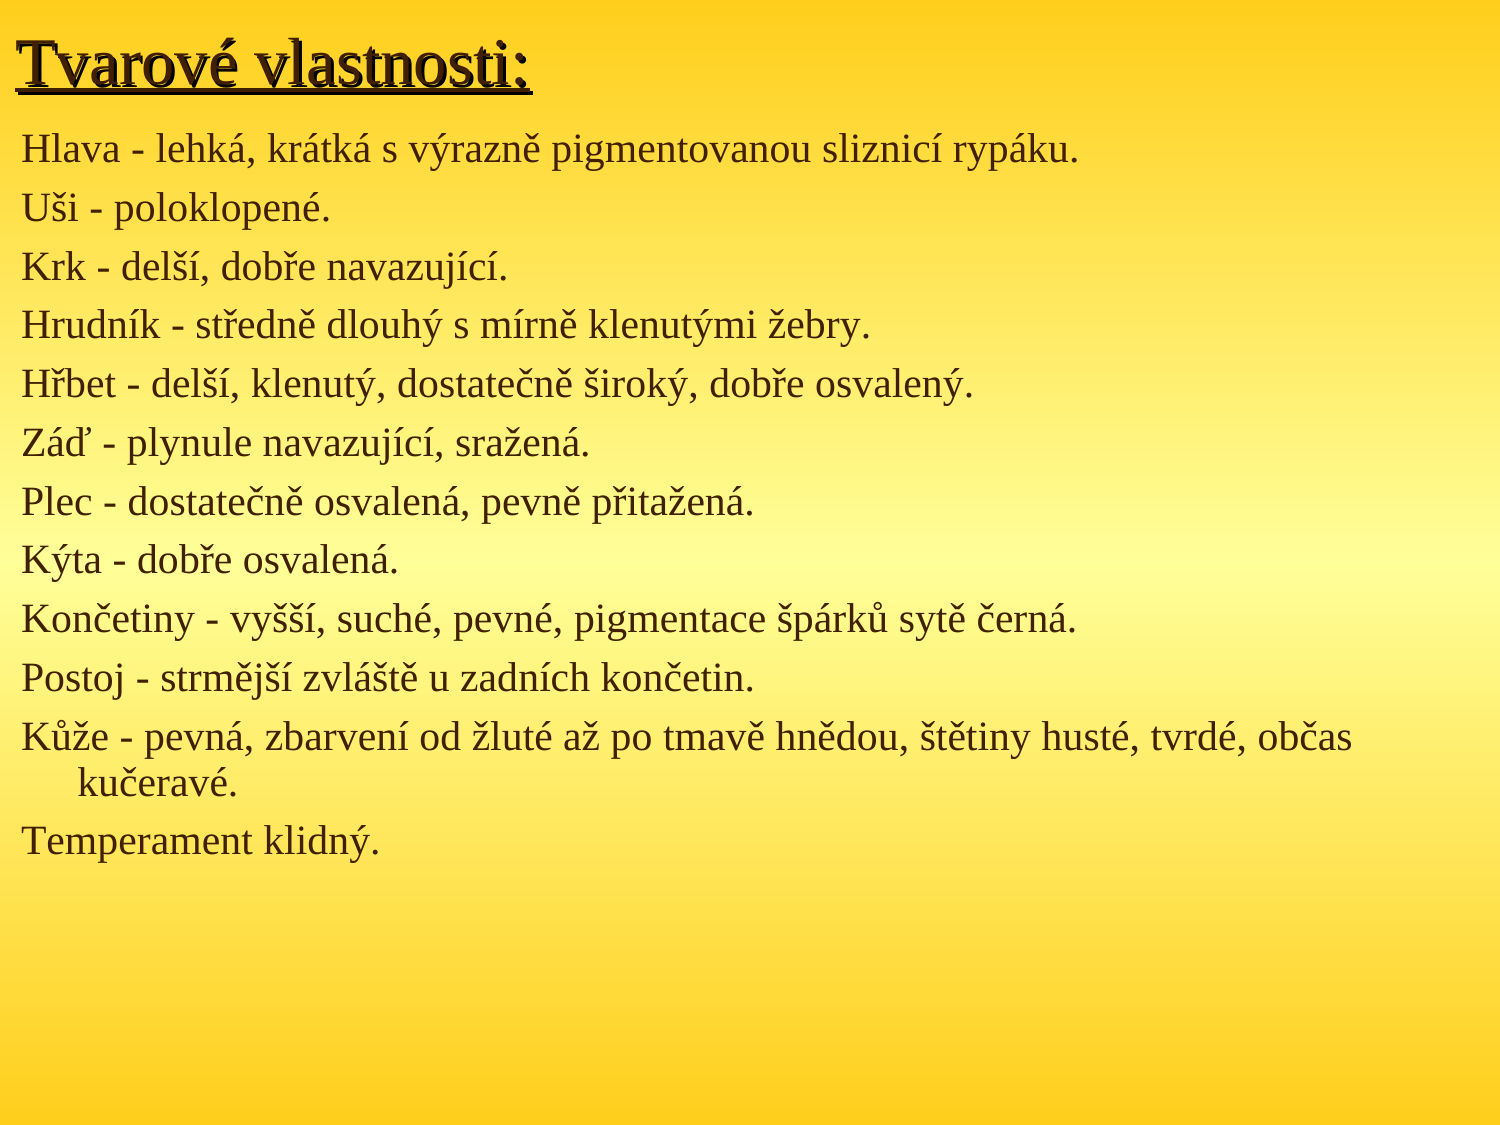

Tvarové vlastnosti:
# Hlava - lehká, krátká s výrazně pigmentovanou sliznicí rypáku.
Uši - poloklopené.
Krk - delší, dobře navazující.
Hrudník - středně dlouhý s mírně klenutými žebry.
Hřbet - delší, klenutý, dostatečně široký, dobře osvalený.
Záď - plynule navazující, sražená.
Plec - dostatečně osvalená, pevně přitažená.
Kýta - dobře osvalená.
Končetiny - vyšší, suché, pevné, pigmentace špárků sytě černá.
Postoj - strmější zvláště u zadních končetin.
Kůže - pevná, zbarvení od žluté až po tmavě hnědou, štětiny husté, tvrdé, občas kučeravé.
Temperament klidný.